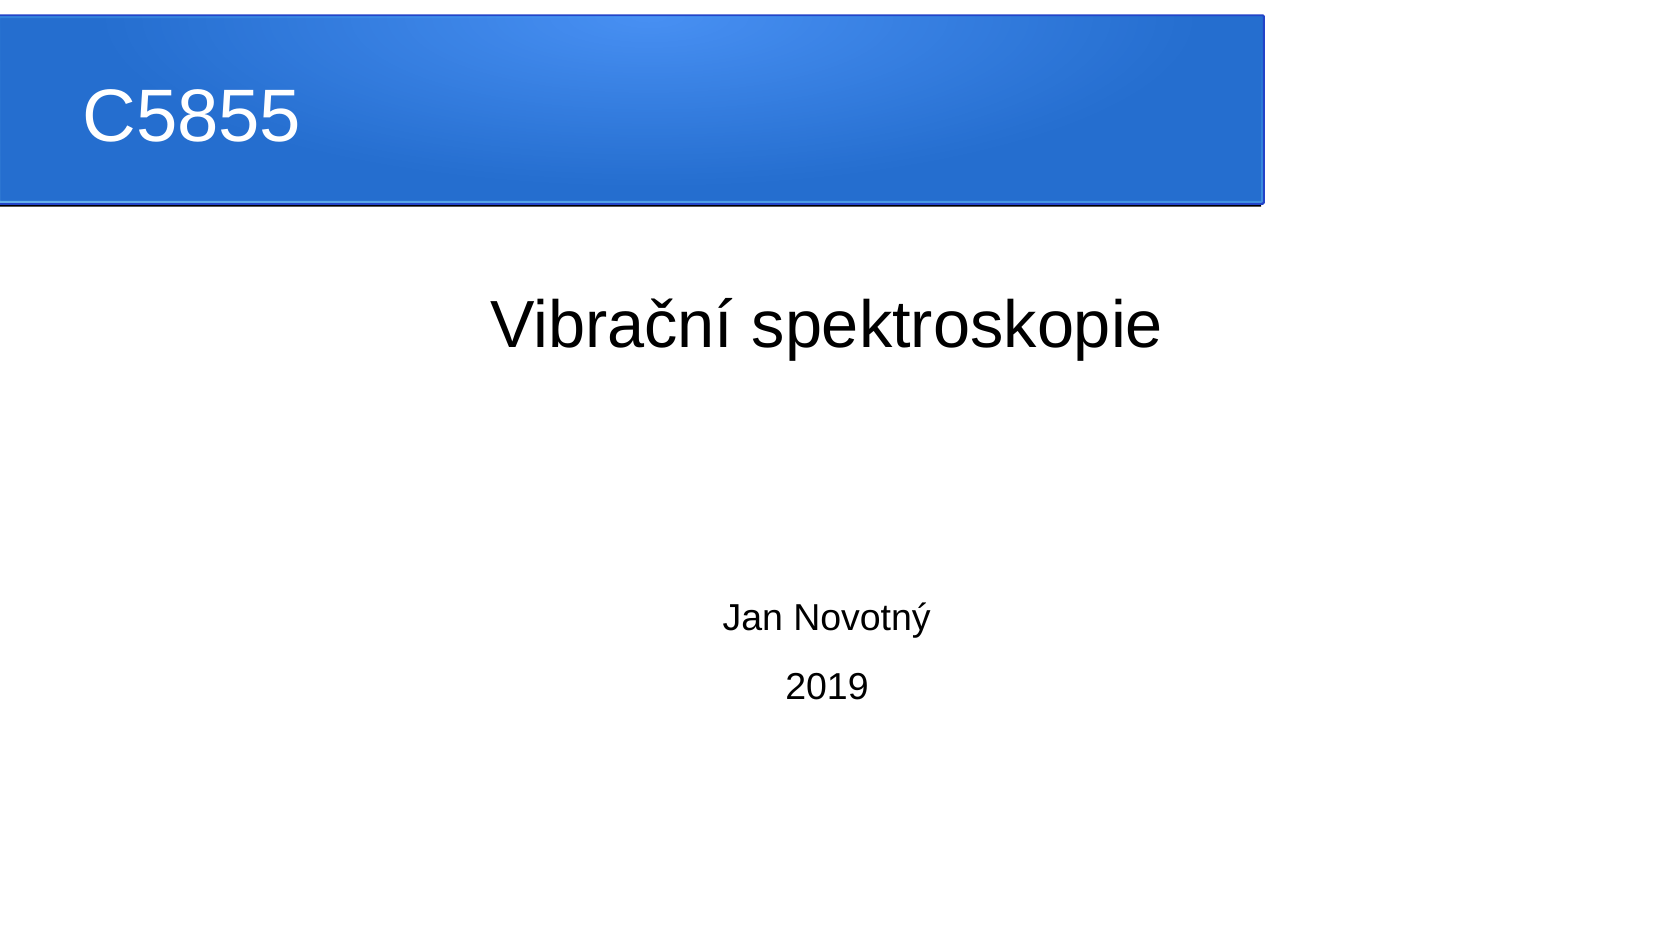

# C5855
Vibrační spektroskopie
Jan Novotný
2019